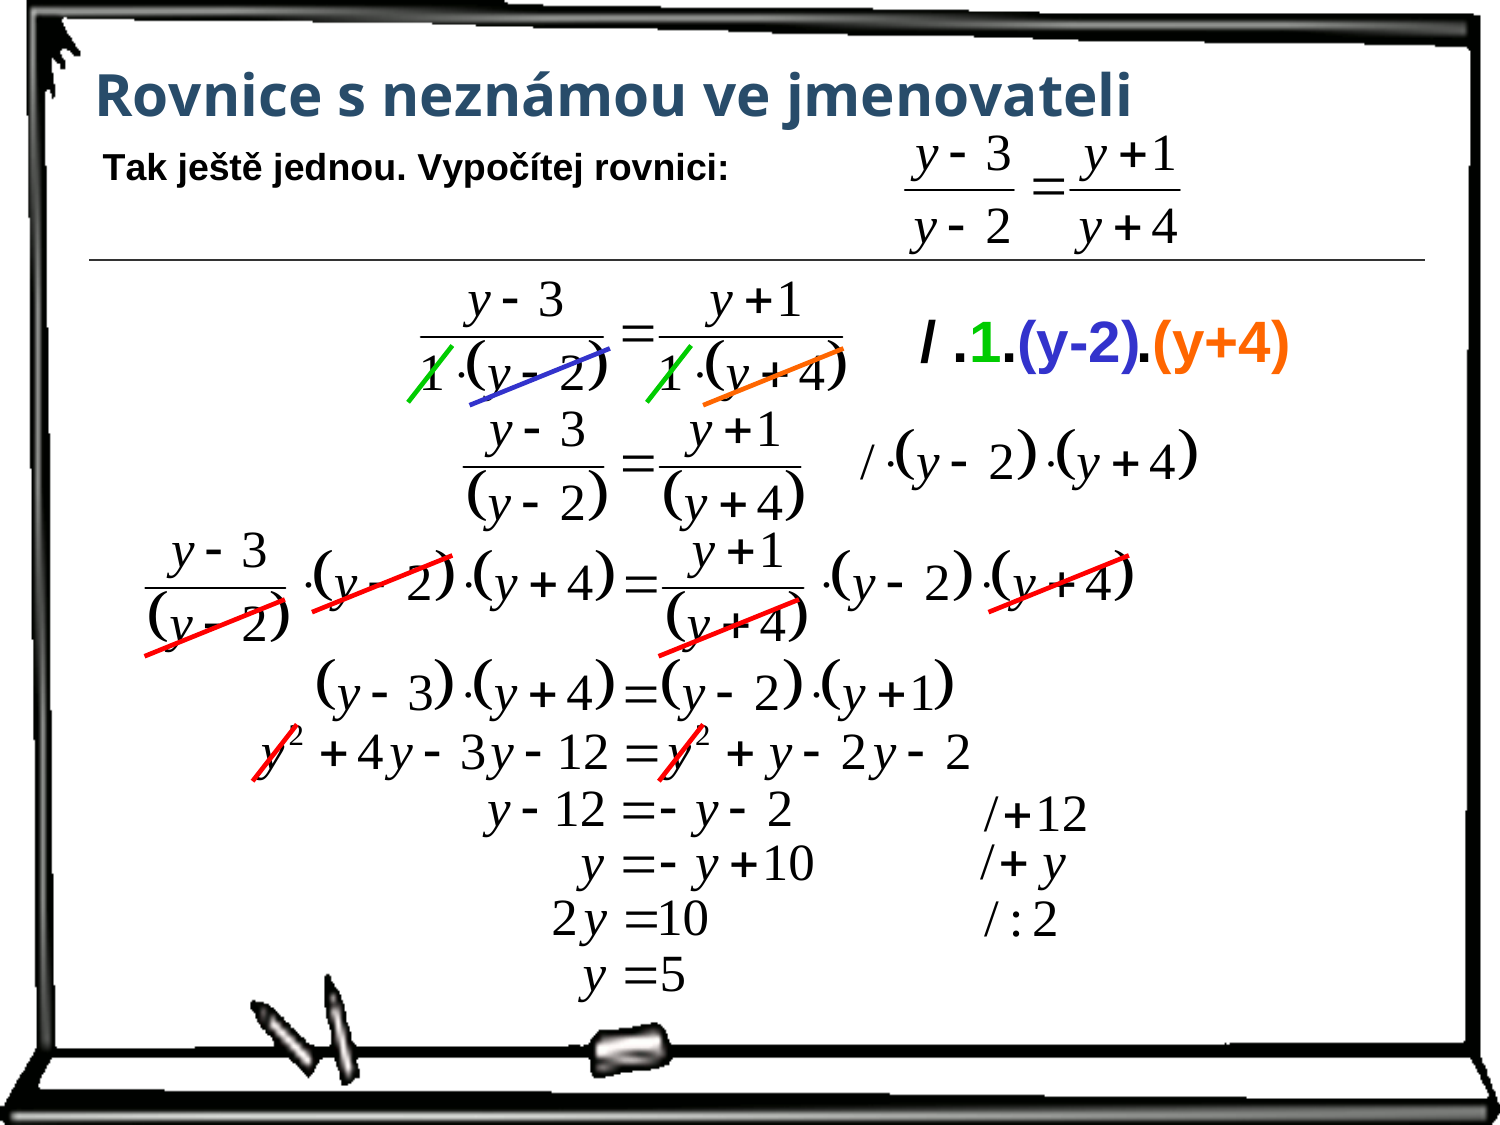

Rovnice s neznámou ve jmenovateli
Tak ještě jednou. Vypočítej rovnici:
/ .1
.(y-2)
.(y+4)